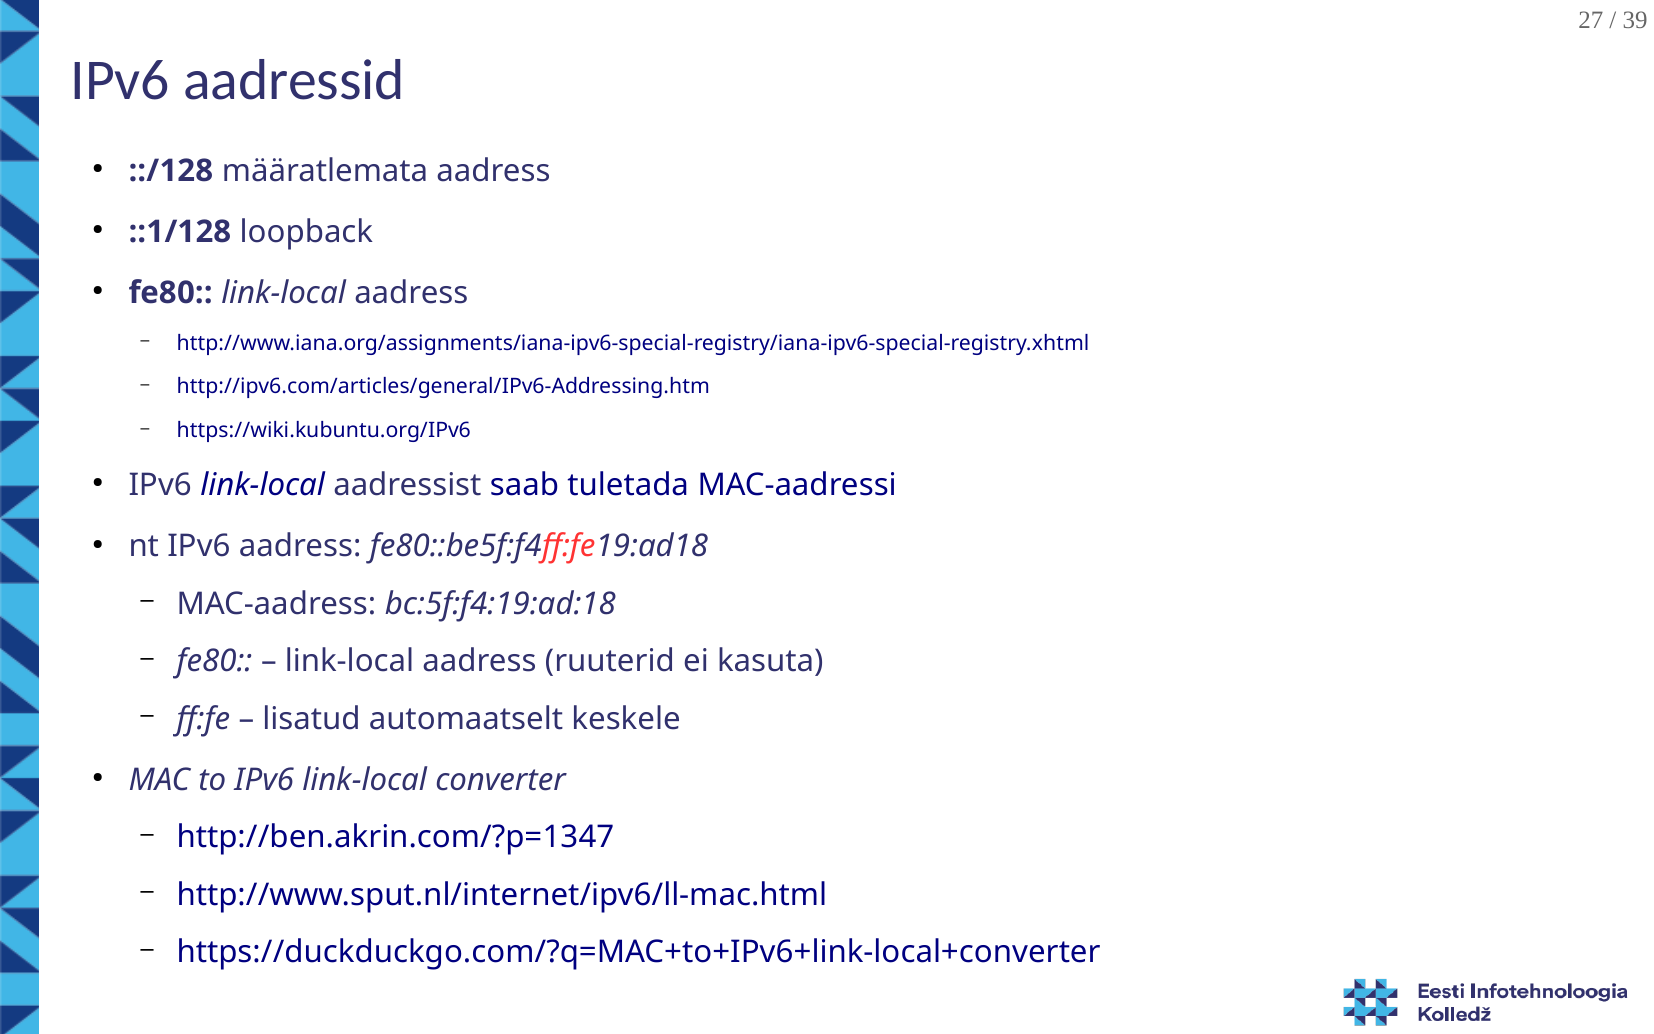

# IPv6 aadressid
::/128 määratlemata aadress
::1/128 loopback
fe80:: link-local aadress
http://www.iana.org/assignments/iana-ipv6-special-registry/iana-ipv6-special-registry.xhtml
http://ipv6.com/articles/general/IPv6-Addressing.htm
https://wiki.kubuntu.org/IPv6
IPv6 link-local aadressist saab tuletada MAC-aadressi
nt IPv6 aadress: fe80::be5f:f4ff:fe19:ad18
MAC-aadress: bc:5f:f4:19:ad:18
fe80:: – link-local aadress (ruuterid ei kasuta)
ff:fe – lisatud automaatselt keskele
MAC to IPv6 link-local converter
http://ben.akrin.com/?p=1347
http://www.sput.nl/internet/ipv6/ll-mac.html
https://duckduckgo.com/?q=MAC+to+IPv6+link-local+converter